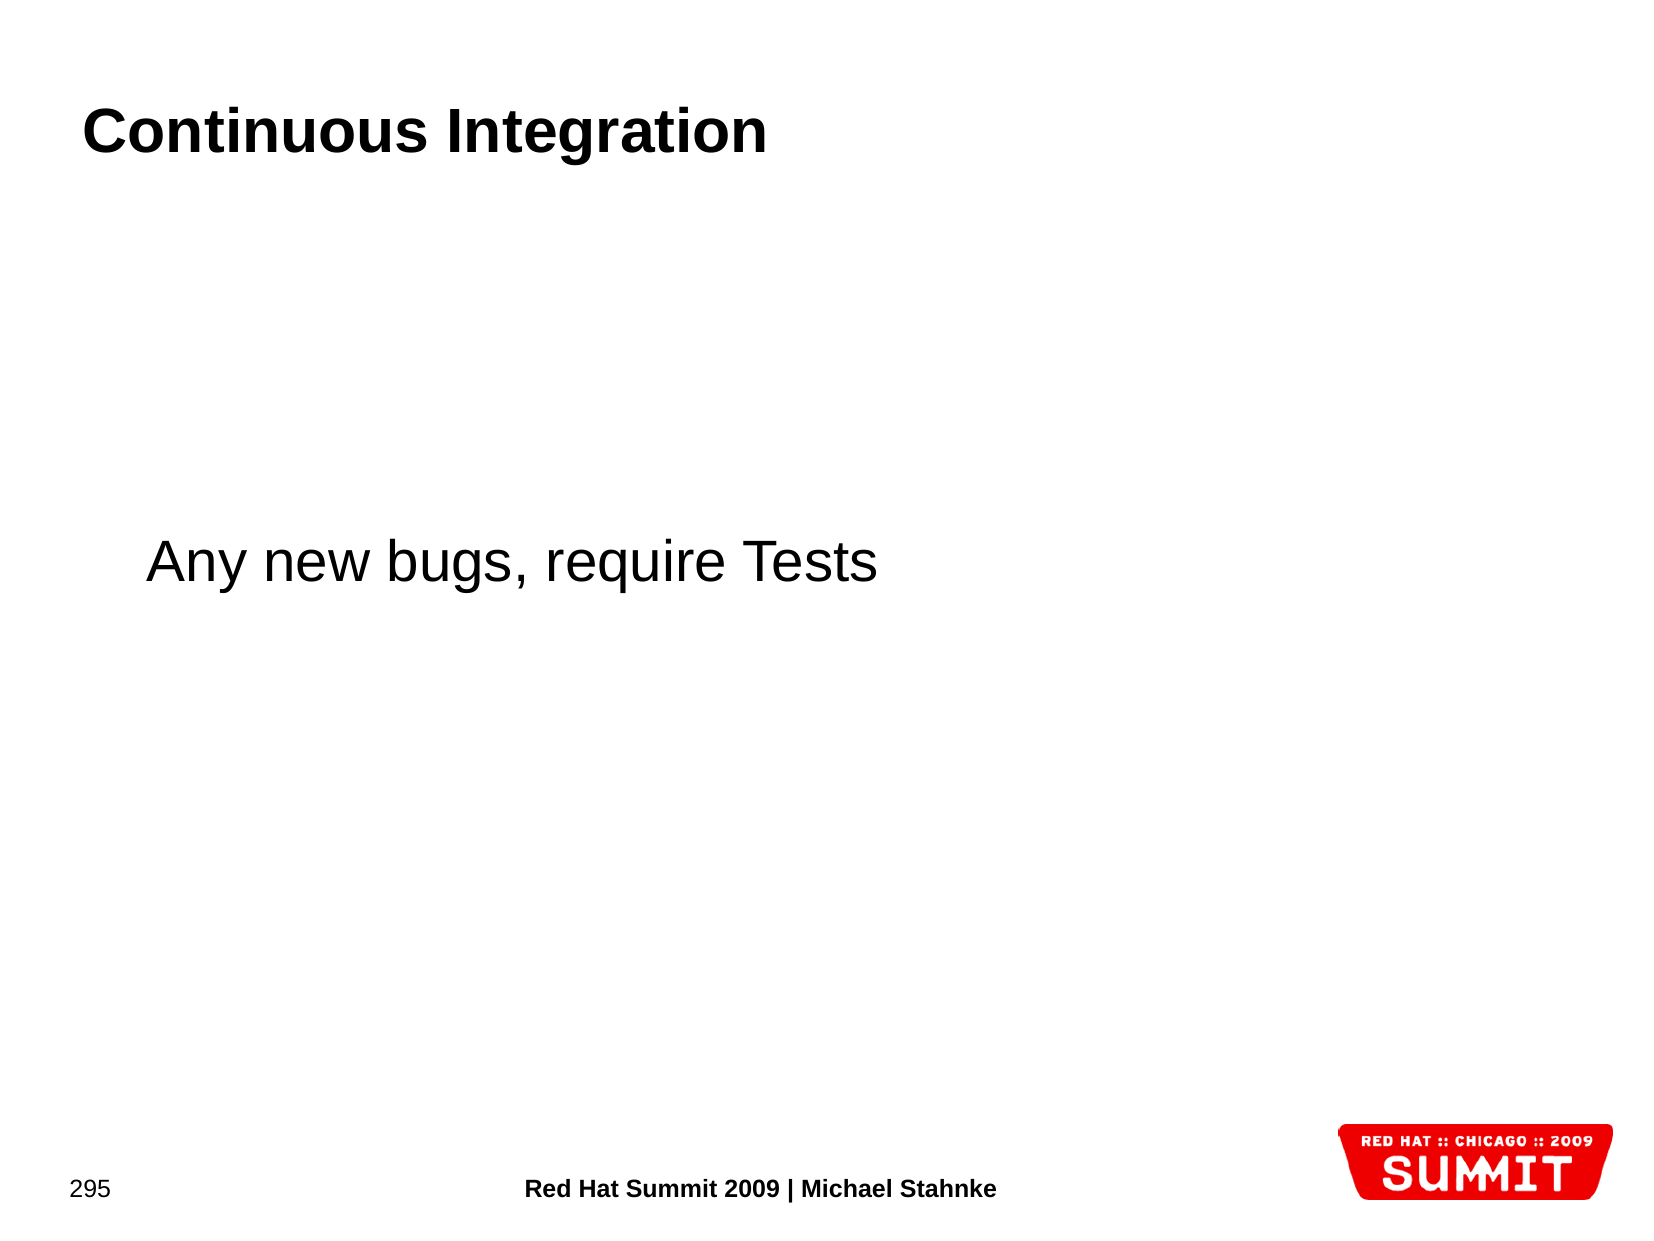

# Continuous Integration
Any new bugs, require Tests